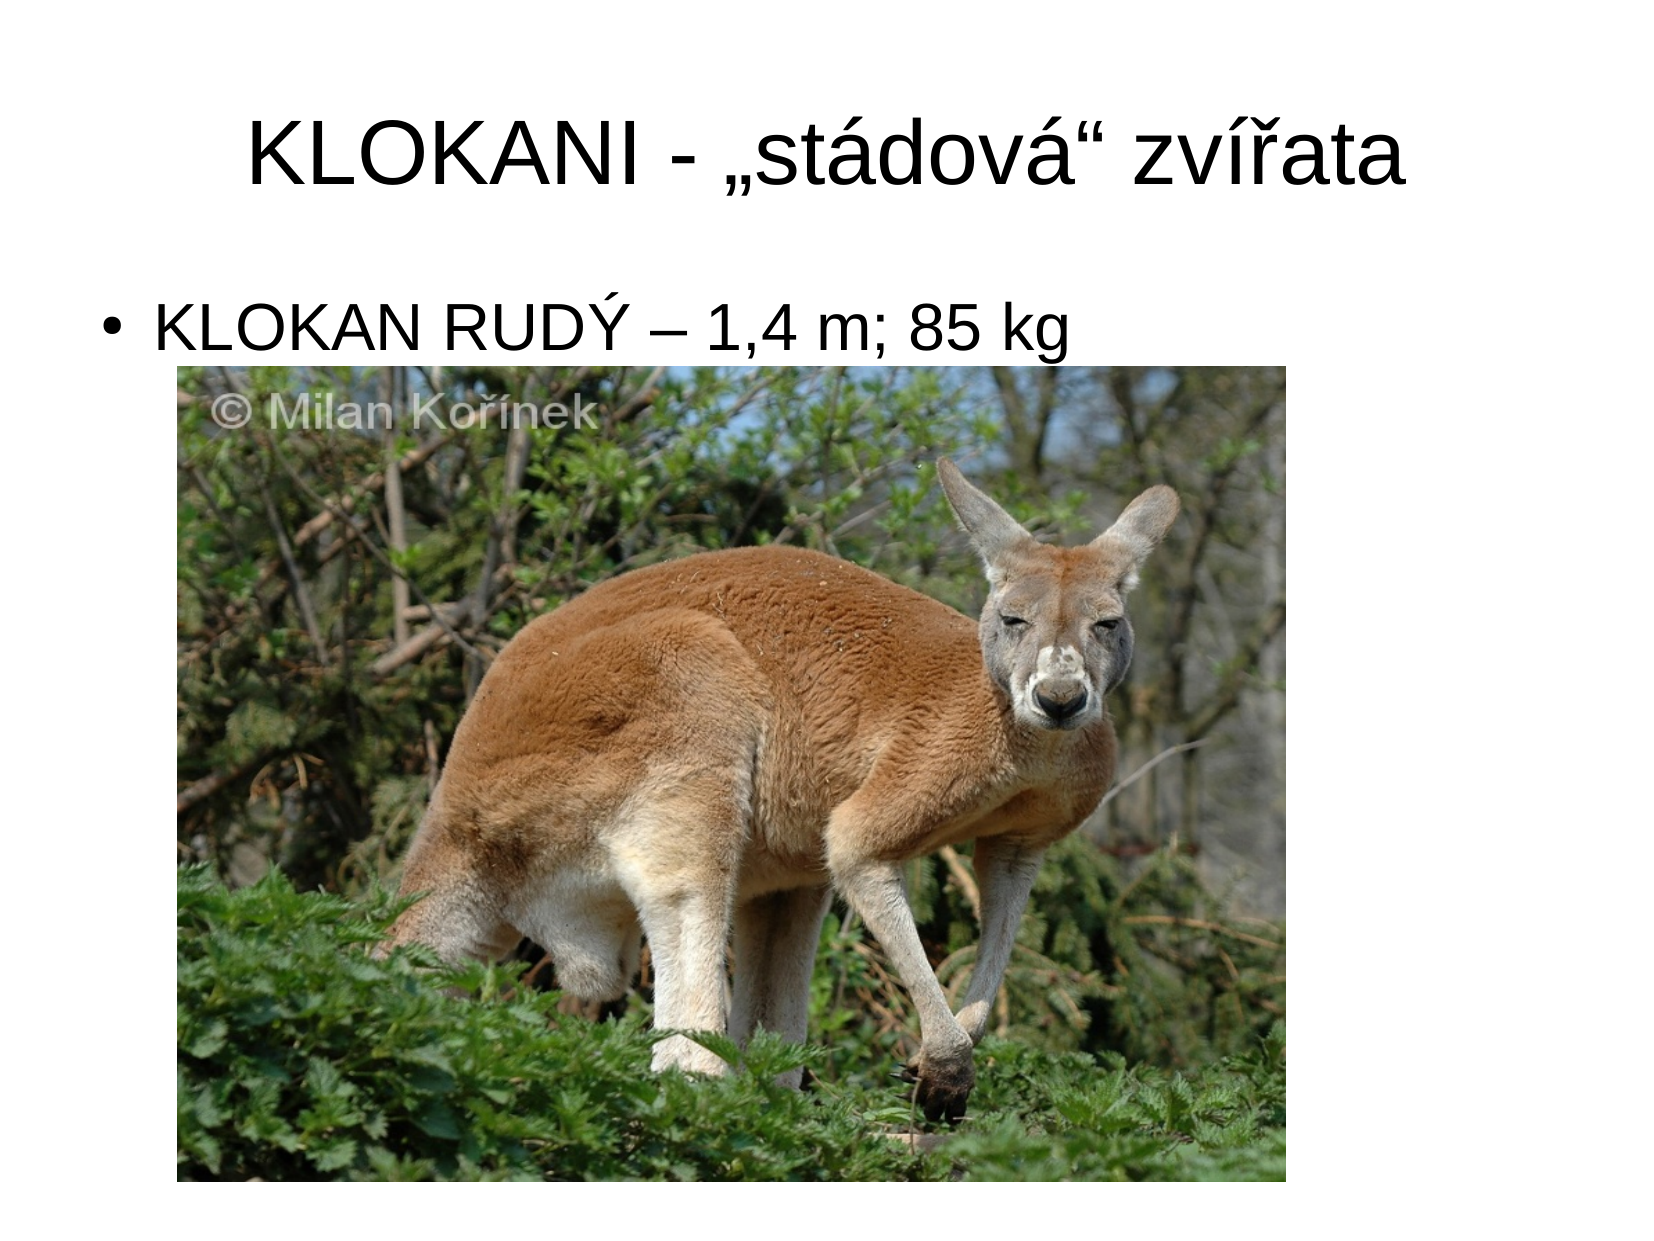

# KLOKANI - „stádová“ zvířata
KLOKAN RUDÝ – 1,4 m; 85 kg